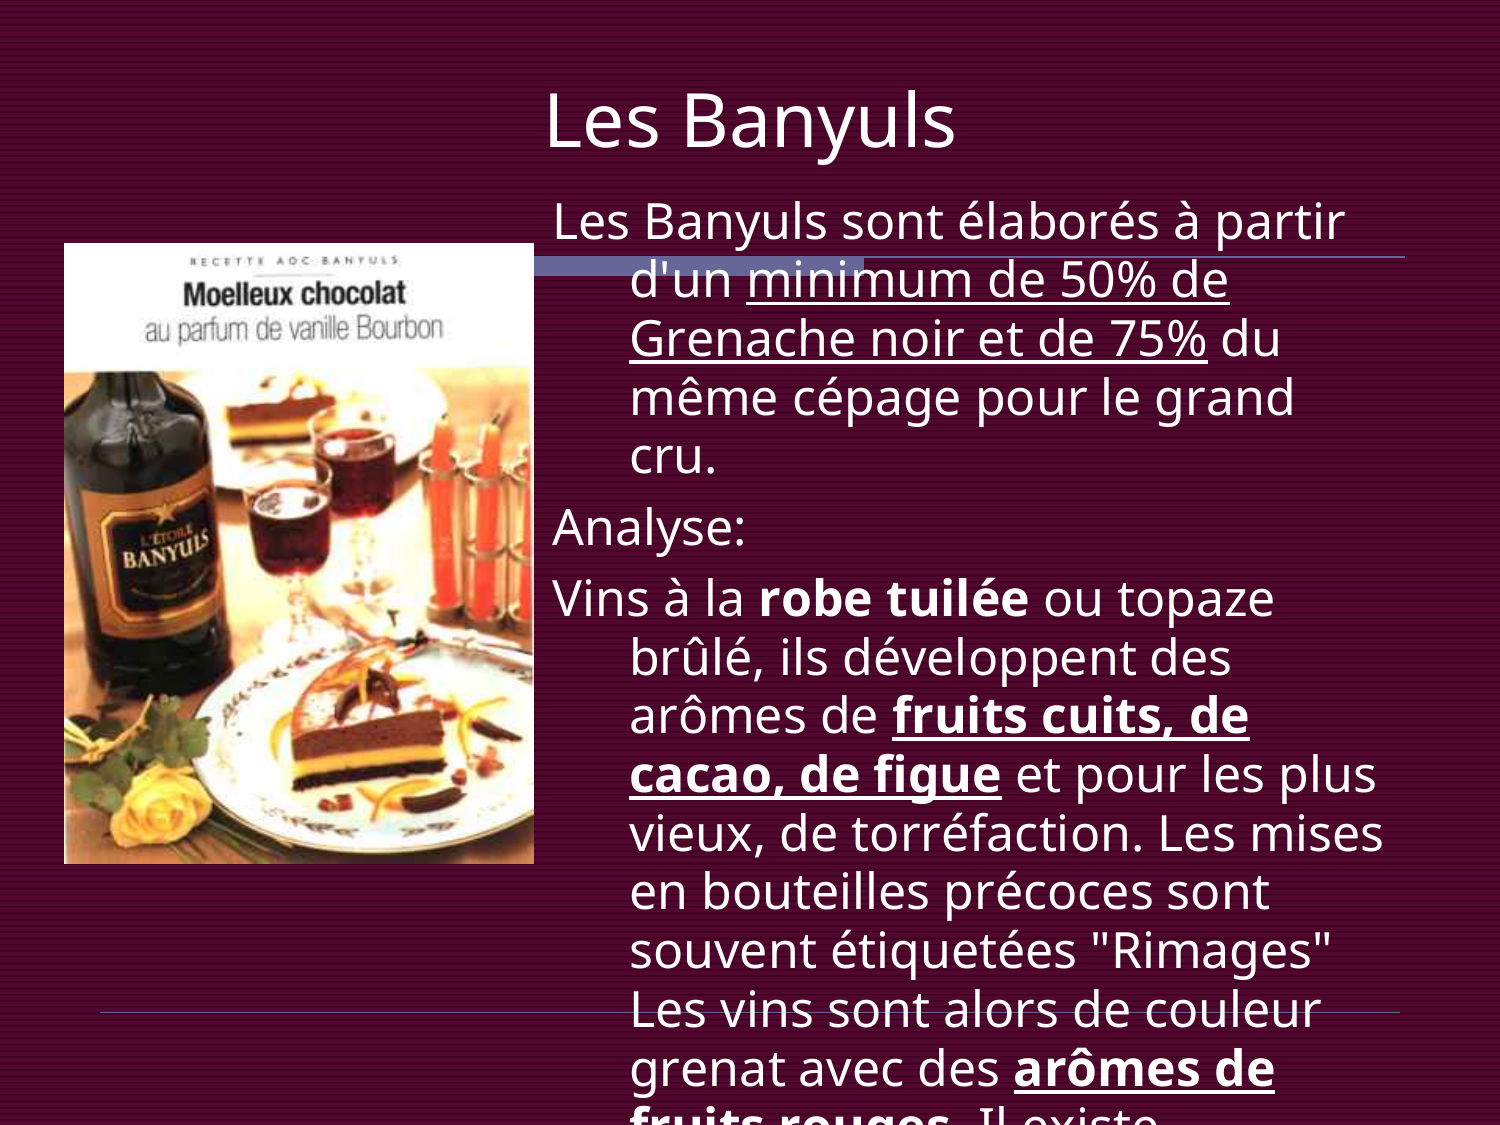

# Les Banyuls
Les Banyuls sont élaborés à partir d'un minimum de 50% de Grenache noir et de 75% du même cépage pour le grand cru.
Analyse:
Vins à la robe tuilée ou topaze brûlé, ils développent des arômes de fruits cuits, de cacao, de figue et pour les plus vieux, de torréfaction. Les mises en bouteilles précoces sont souvent étiquetées "Rimages" Les vins sont alors de couleur grenat avec des arômes de fruits rouges. Il existe également des Banyuls blancs.